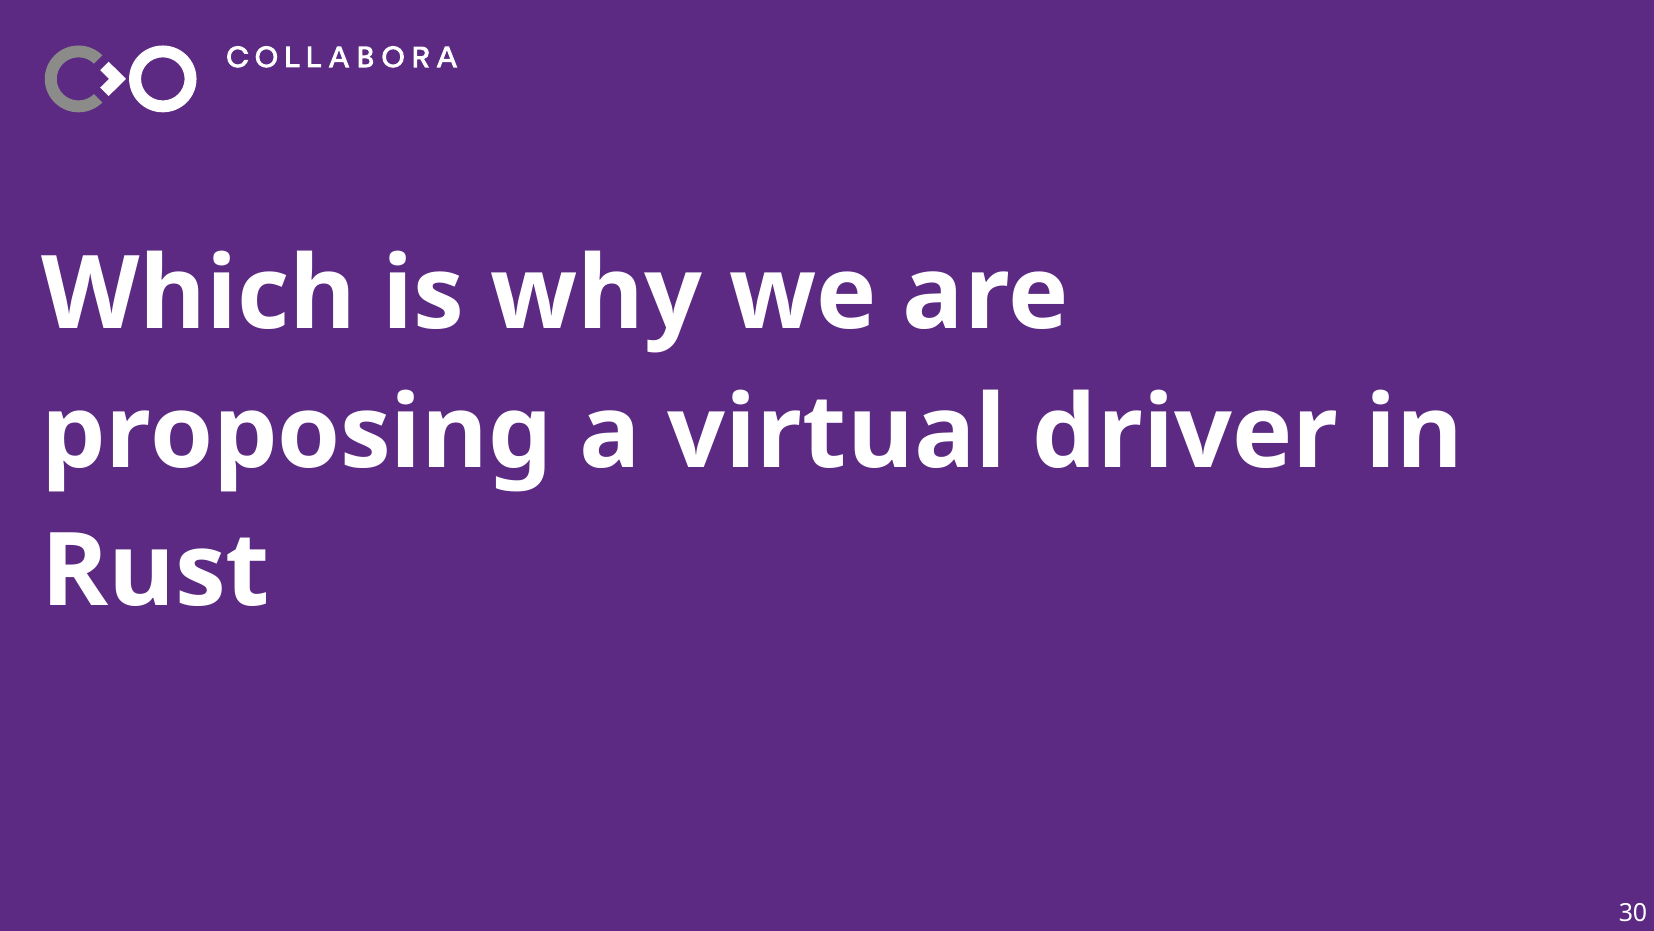

# Which is why we are proposing a virtual driver in Rust